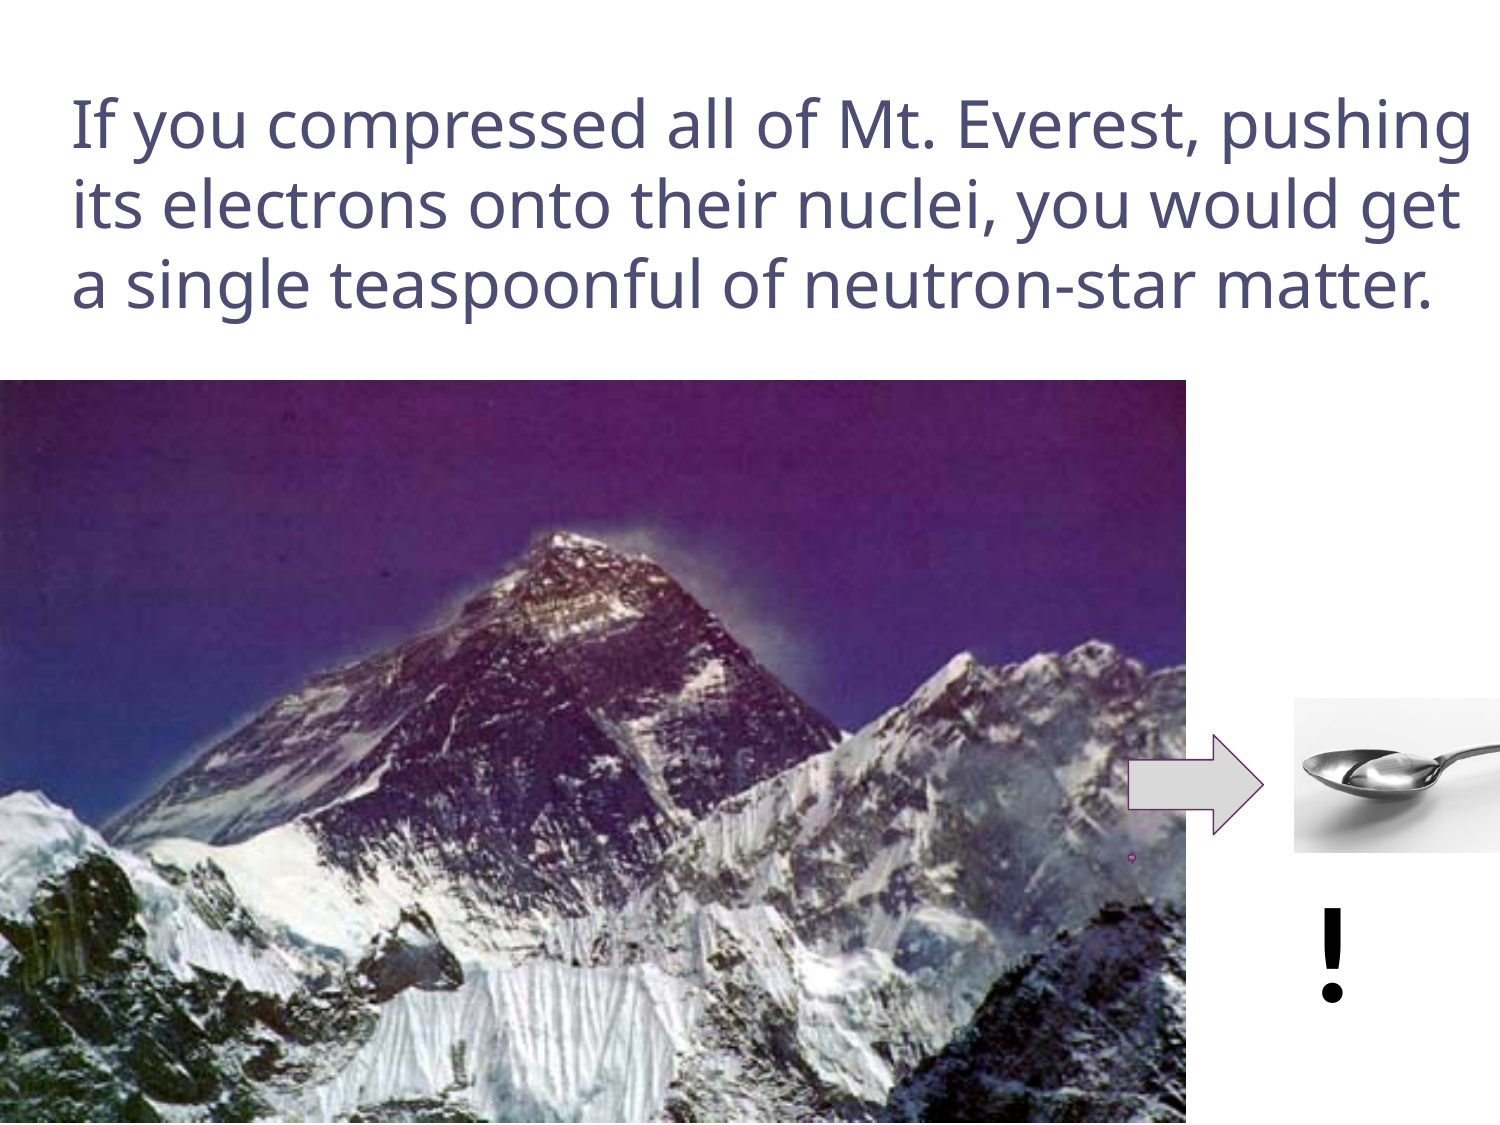

If you compressed all of Mt. Everest, pushing its electrons onto their nuclei, you would get a single teaspoonful of neutron-star matter.
!